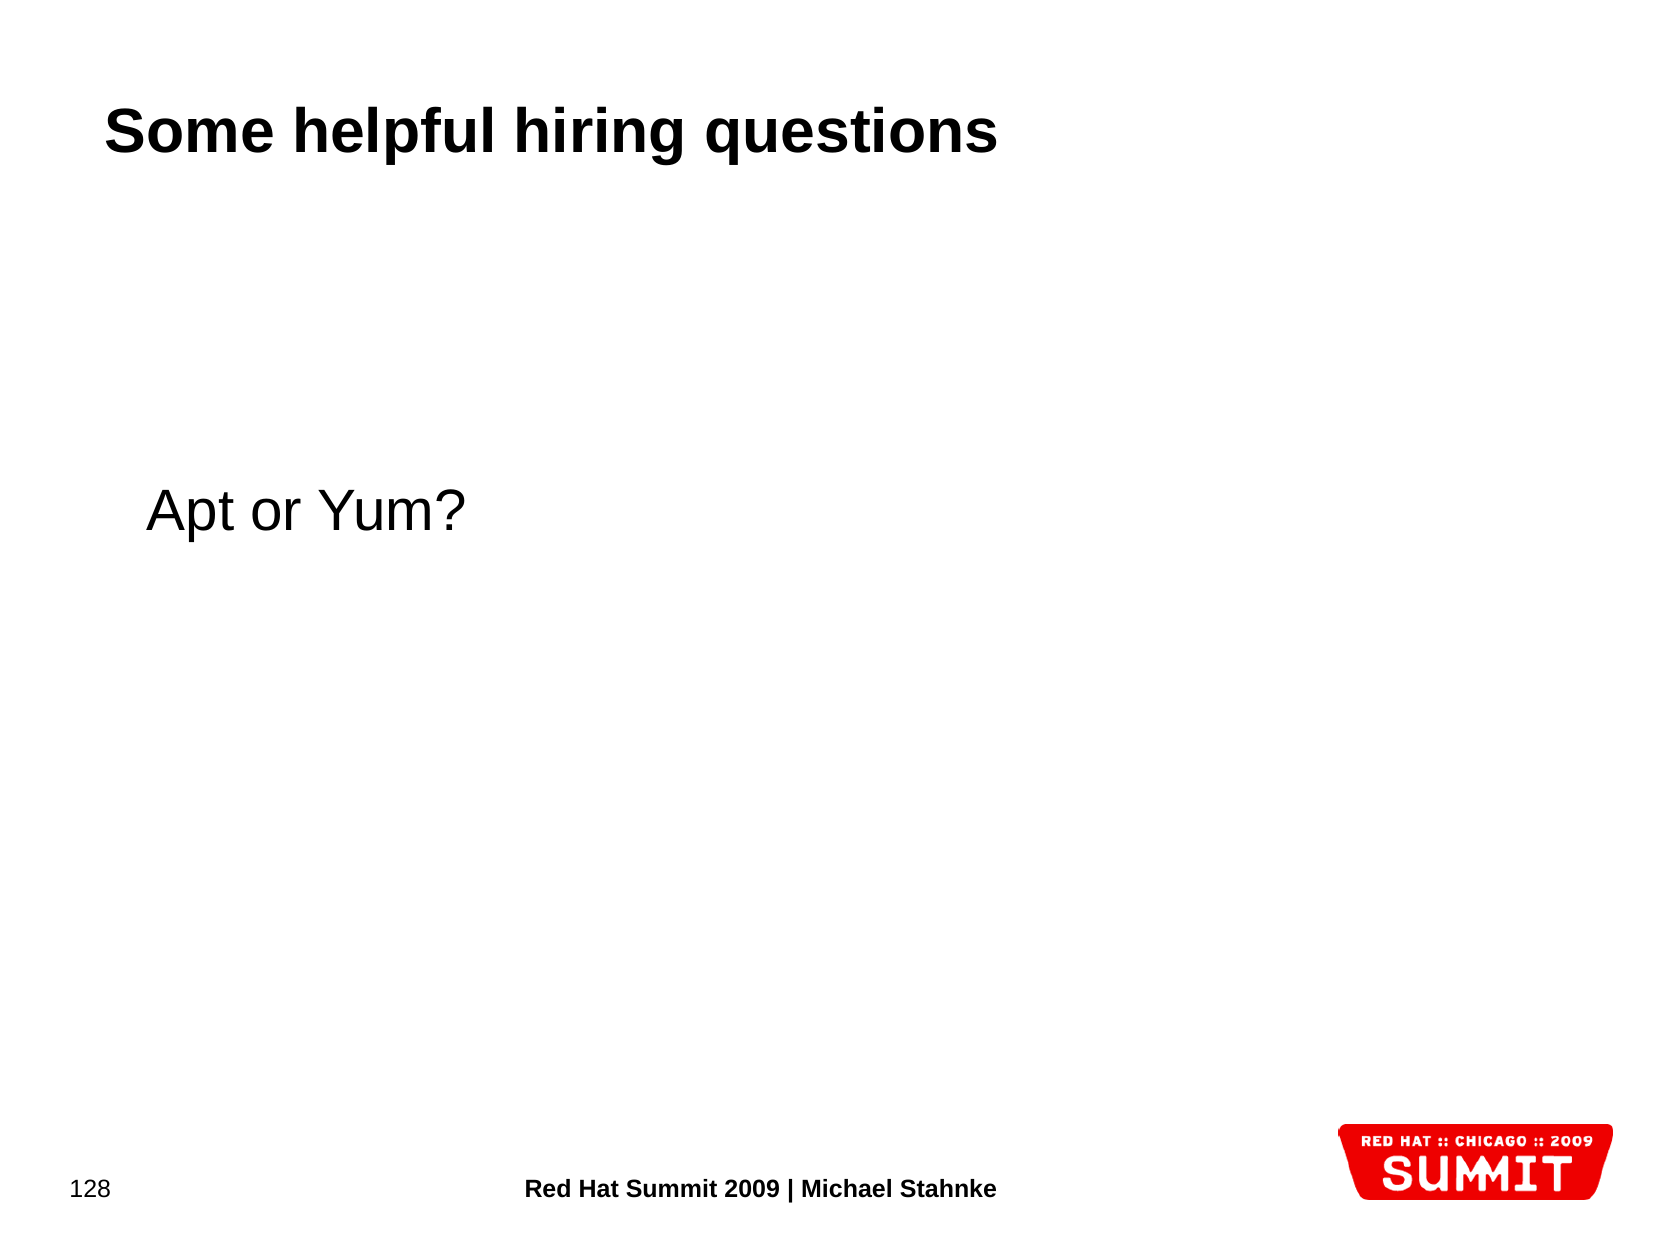

# Some helpful hiring questions
Apt or Yum?